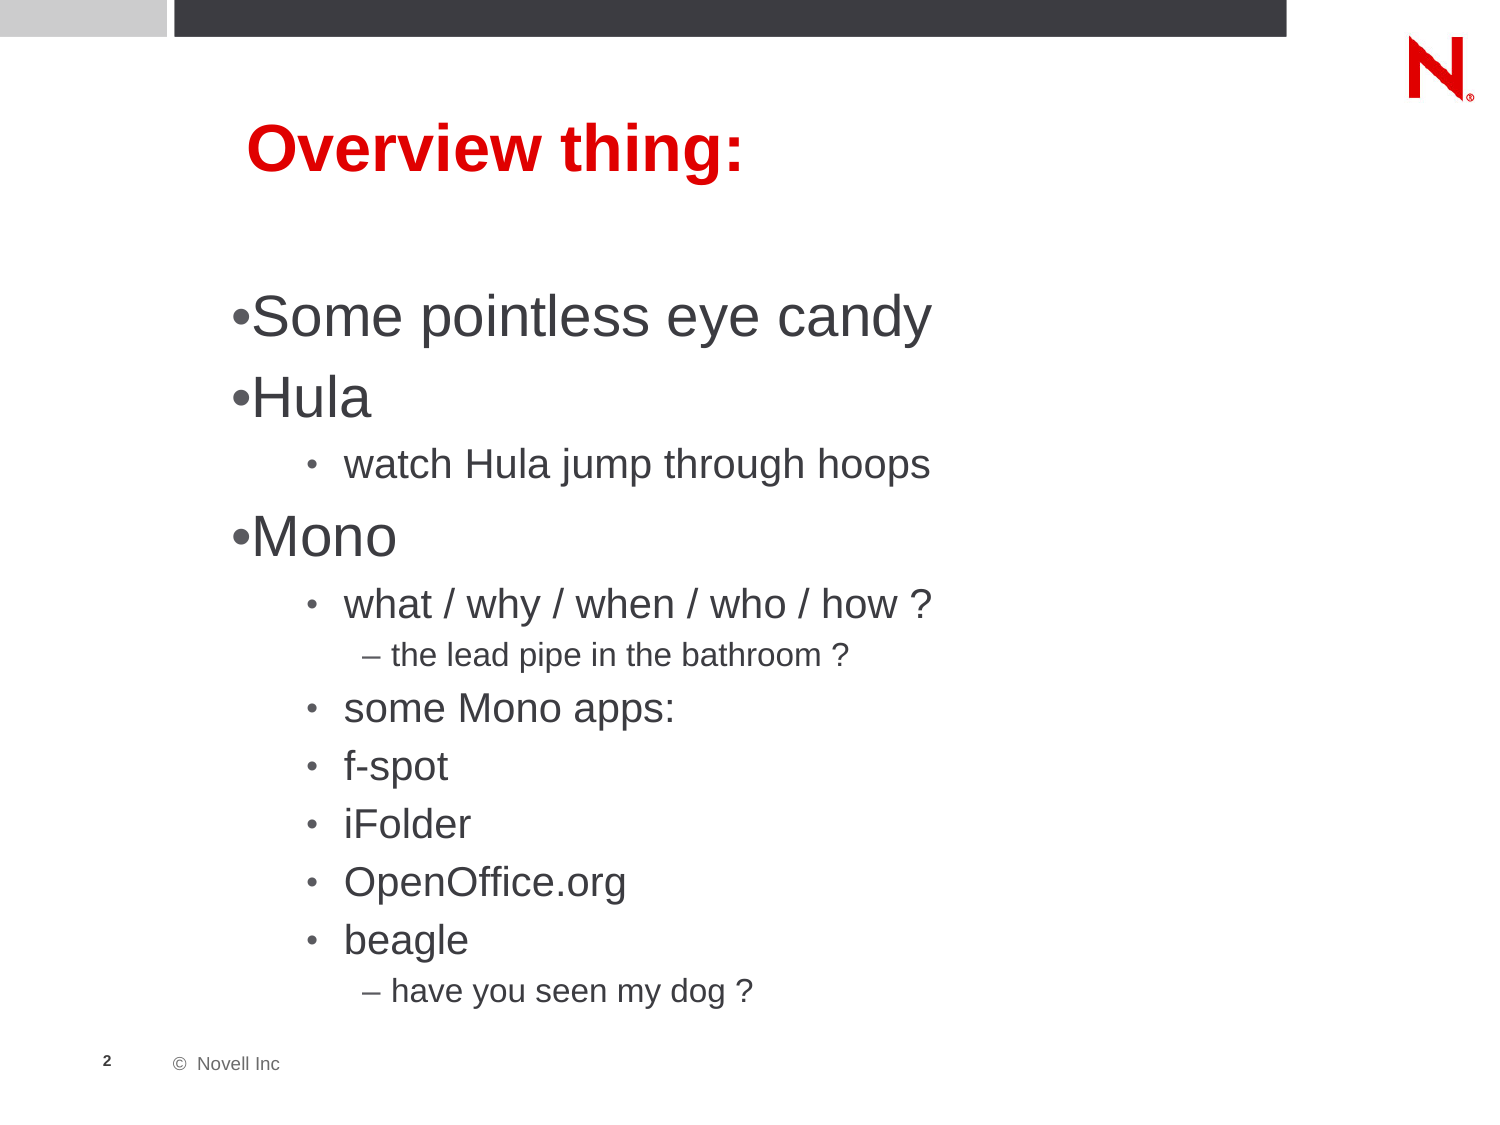

# Overview thing:
Some pointless eye candy
Hula
watch Hula jump through hoops
Mono
what / why / when / who / how ?
the lead pipe in the bathroom ?
some Mono apps:
f-spot
iFolder
OpenOffice.org
beagle
have you seen my dog ?